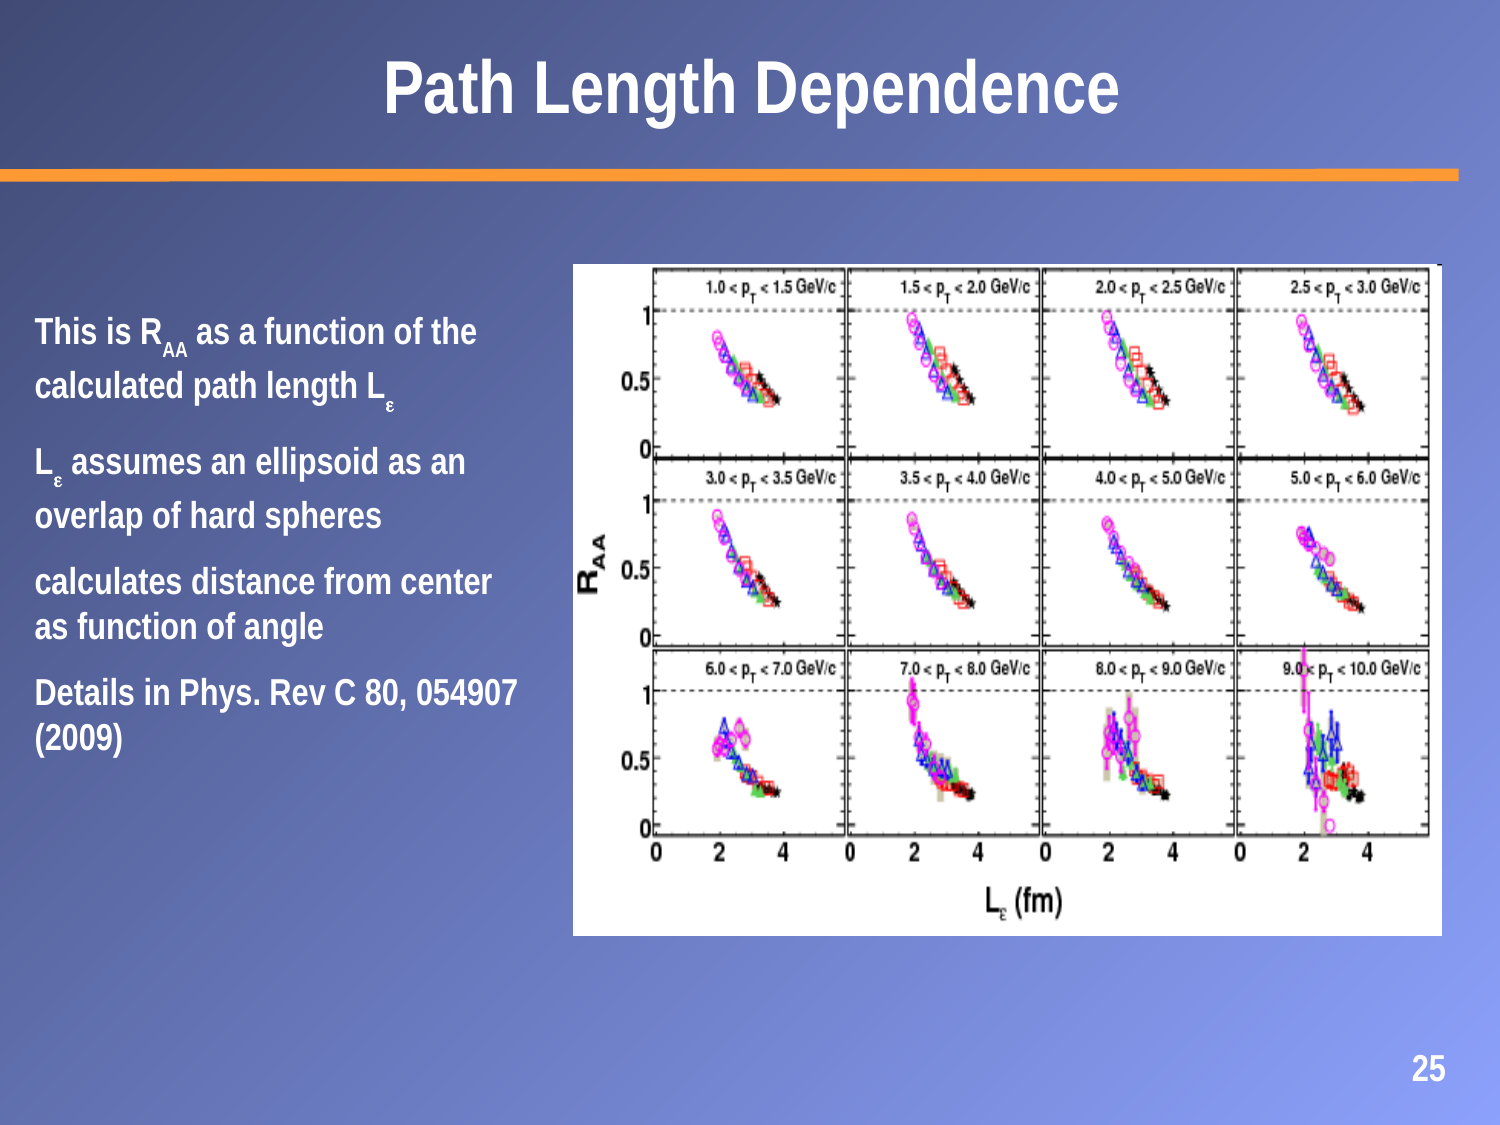

# Path Length Dependence
This is RAA as a function of the calculated path length L
L assumes an ellipsoid as an overlap of hard spheres
calculates distance from center as function of angle
Details in Phys. Rev C 80, 054907 (2009)
25